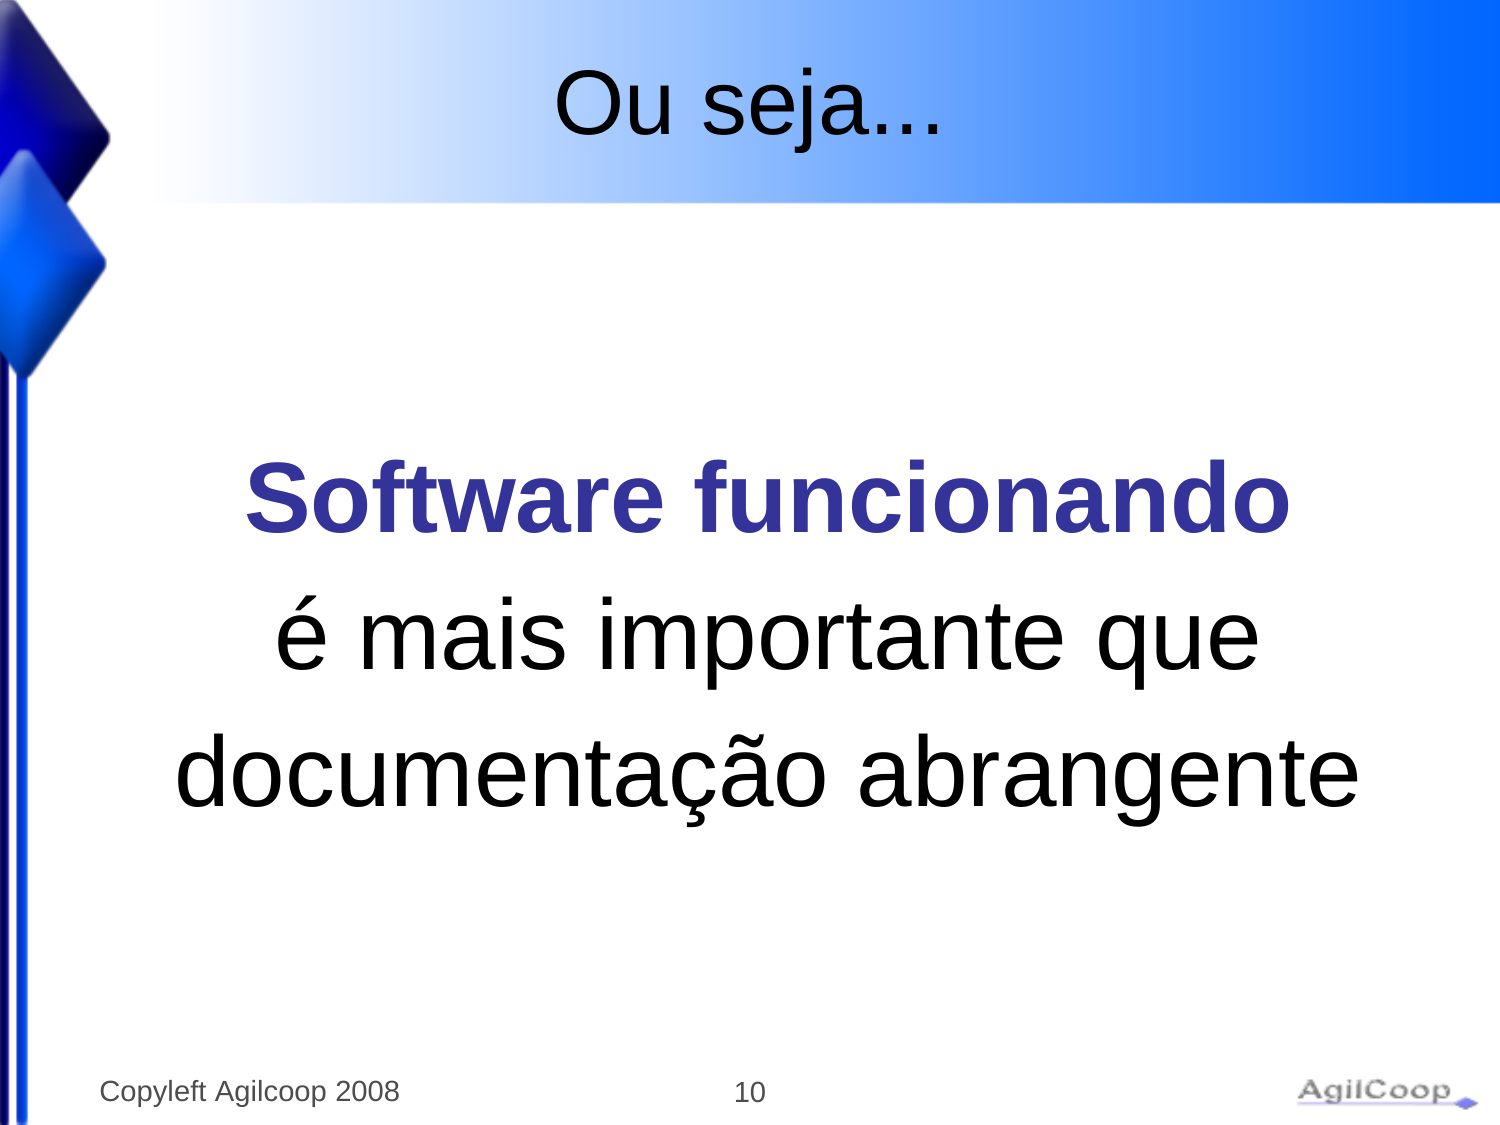

# Ou seja...
Software funcionando
é mais importante que
documentação abrangente
10